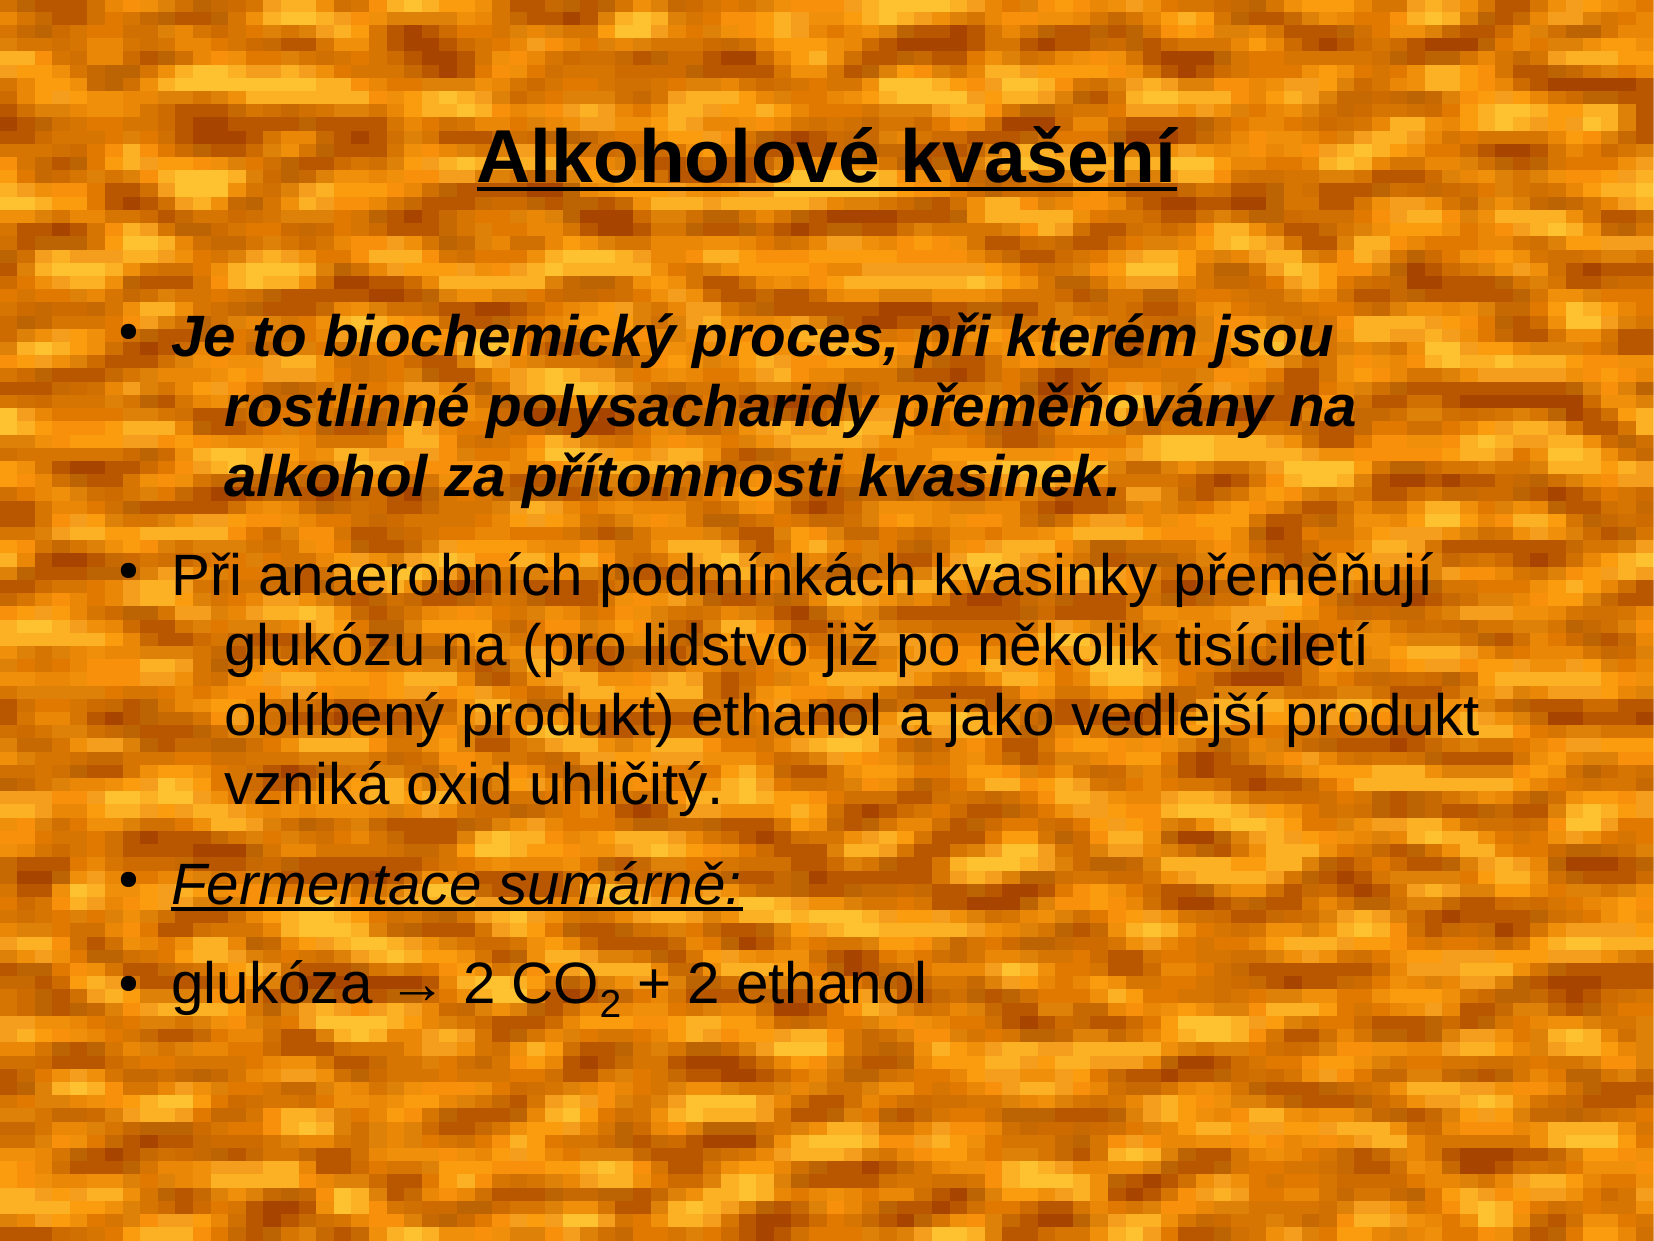

# Alkoholové kvašení
Je to biochemický proces, při kterém jsou rostlinné polysacharidy přeměňovány na alkohol za přítomnosti kvasinek.
Při anaerobních podmínkách kvasinky přeměňují glukózu na (pro lidstvo již po několik tisíciletí oblíbený produkt) ethanol a jako vedlejší produkt vzniká oxid uhličitý.
Fermentace sumárně:
glukóza → 2 CO2 + 2 ethanol